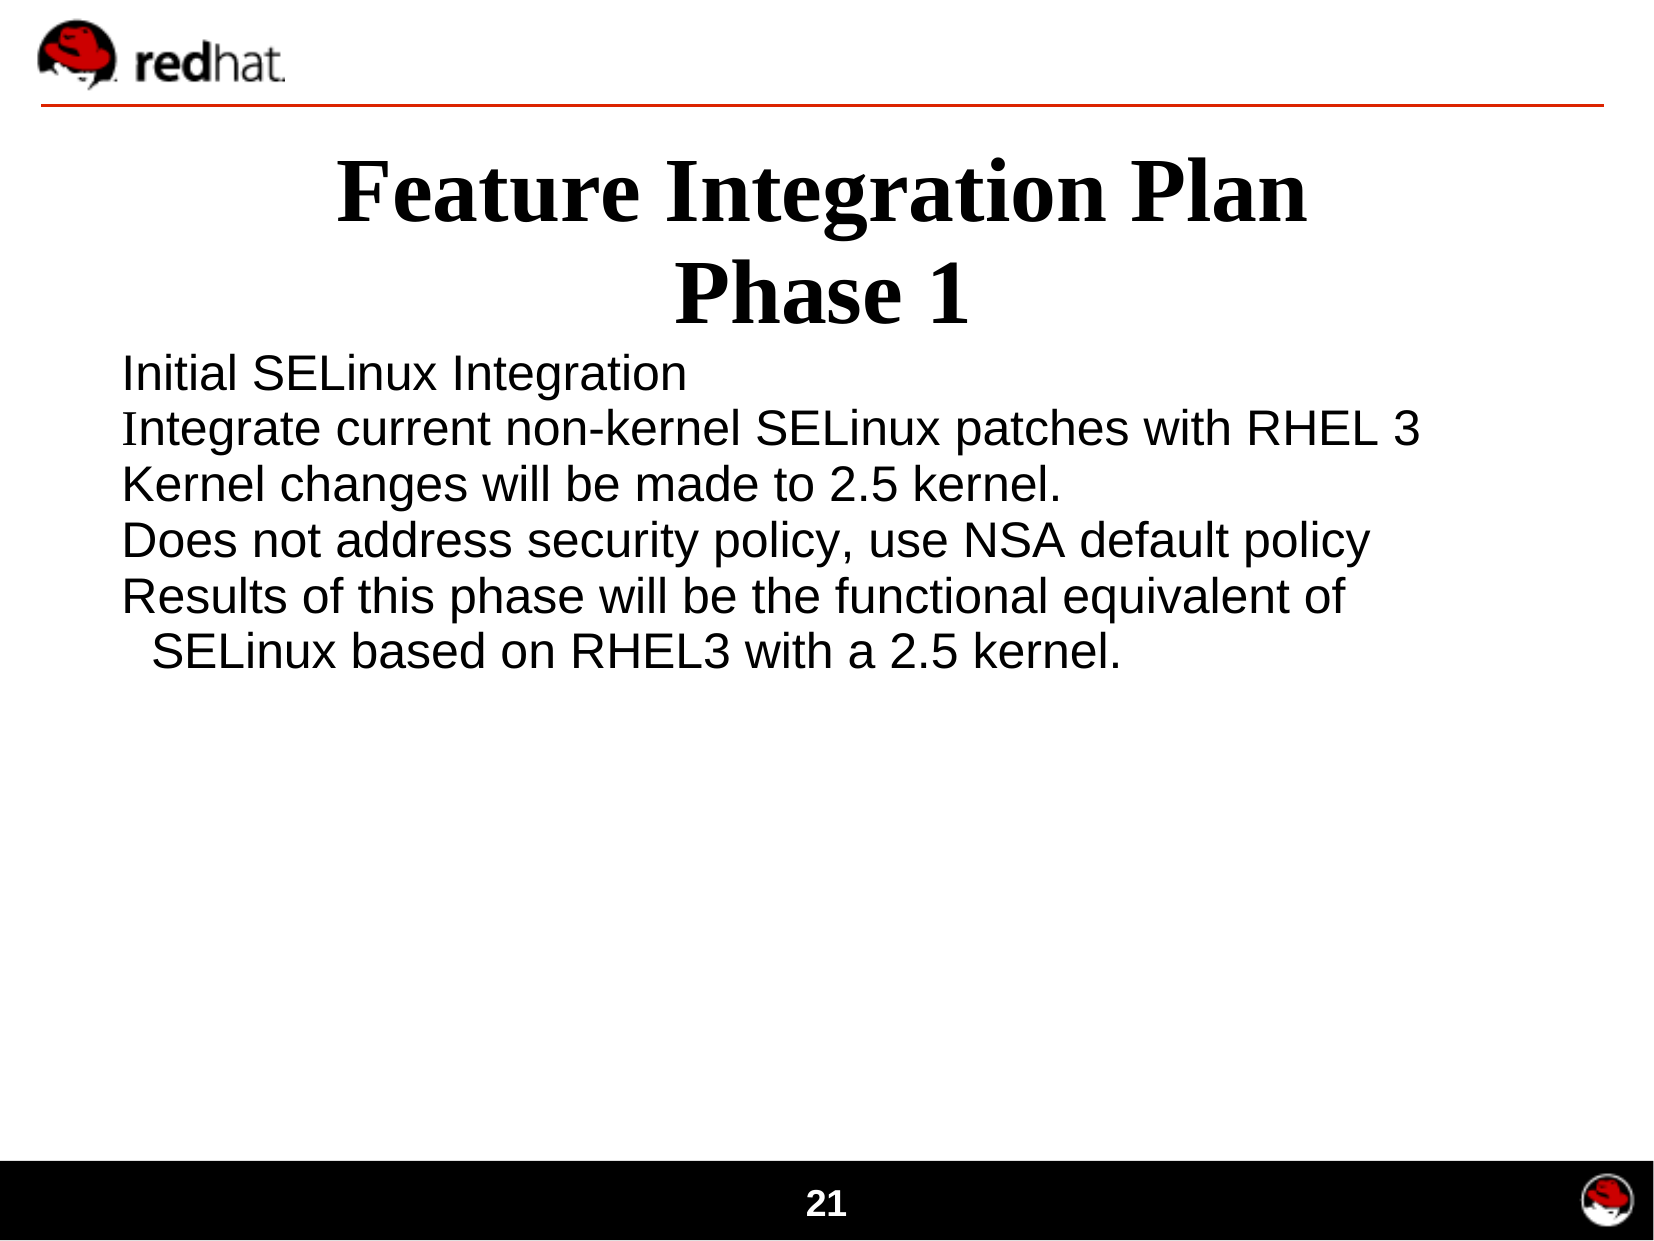

# Feature Integration Plan Phase 1
Initial SELinux Integration
Integrate current non-kernel SELinux patches with RHEL 3
Kernel changes will be made to 2.5 kernel.
Does not address security policy, use NSA default policy
Results of this phase will be the functional equivalent of SELinux based on RHEL3 with a 2.5 kernel.